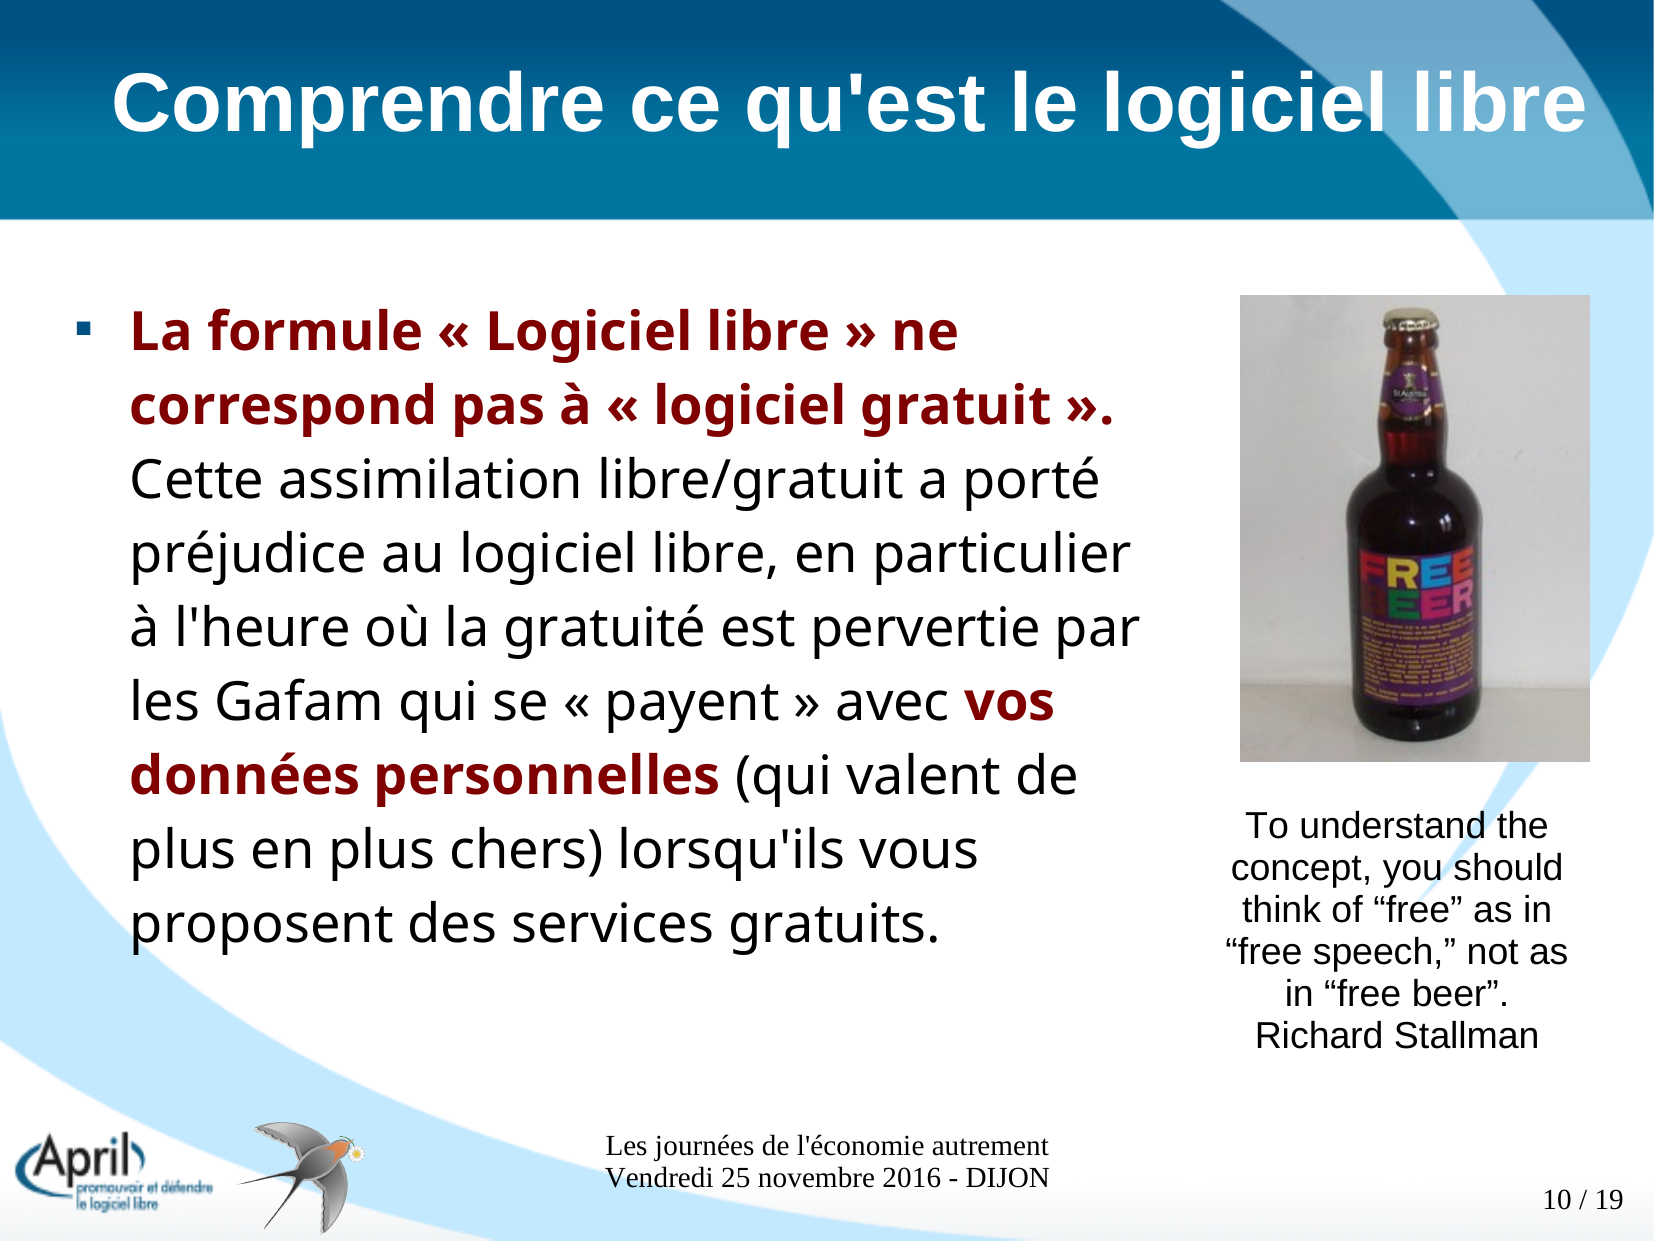

Comprendre ce qu'est le logiciel libre
# La formule « Logiciel libre » ne correspond pas à « logiciel gratuit ». Cette assimilation libre/gratuit a porté préjudice au logiciel libre, en particulier à l'heure où la gratuité est pervertie par les Gafam qui se « payent » avec vos données personnelles (qui valent de plus en plus chers) lorsqu'ils vous proposent des services gratuits.
To understand the concept, you should think of “free” as in “free speech,” not as in “free beer”. Richard Stallman
17 novembre 2014 - CNAJEP
10